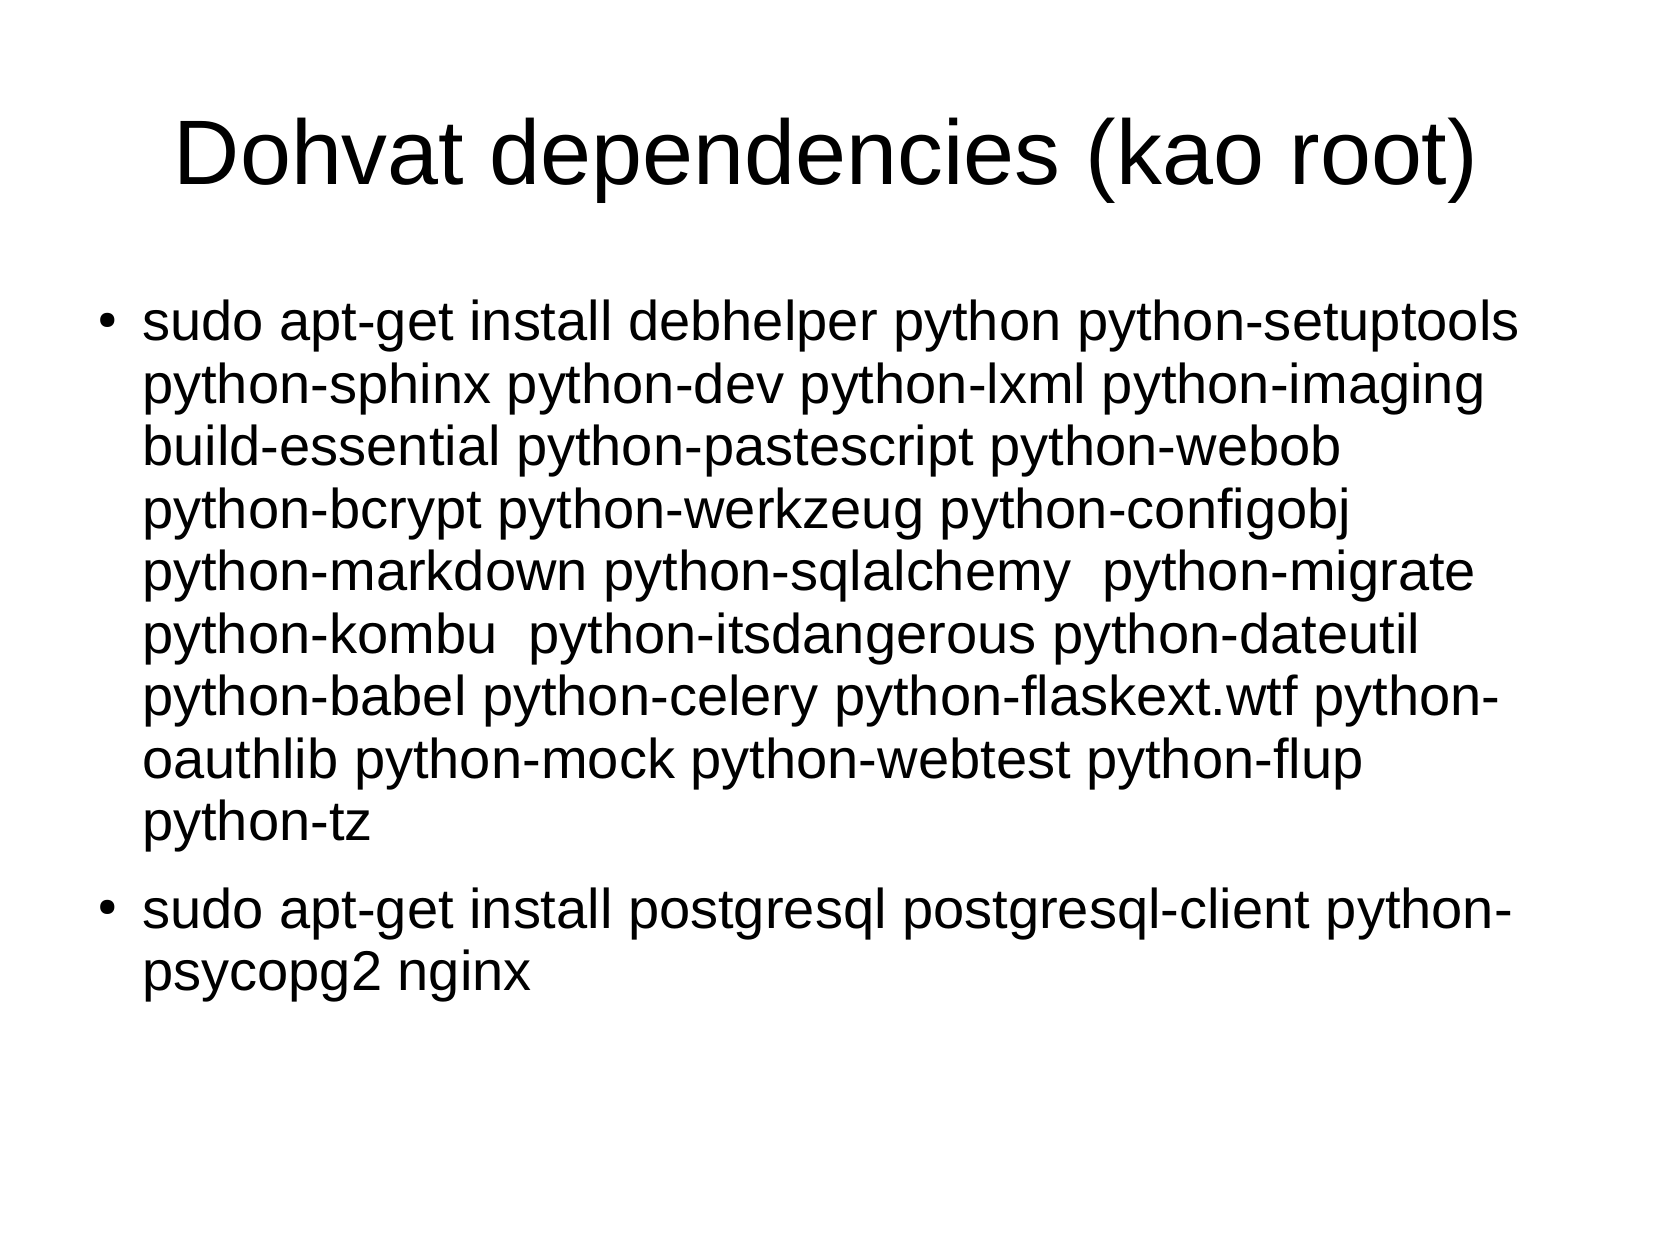

# Dohvat dependencies (kao root)
sudo apt-get install debhelper python python-setuptools python-sphinx python-dev python-lxml python-imaging build-essential python-pastescript python-webob python-bcrypt python-werkzeug python-configobj python-markdown python-sqlalchemy python-migrate python-kombu python-itsdangerous python-dateutil python-babel python-celery python-flaskext.wtf python-oauthlib python-mock python-webtest python-flup python-tz
sudo apt-get install postgresql postgresql-client python-psycopg2 nginx